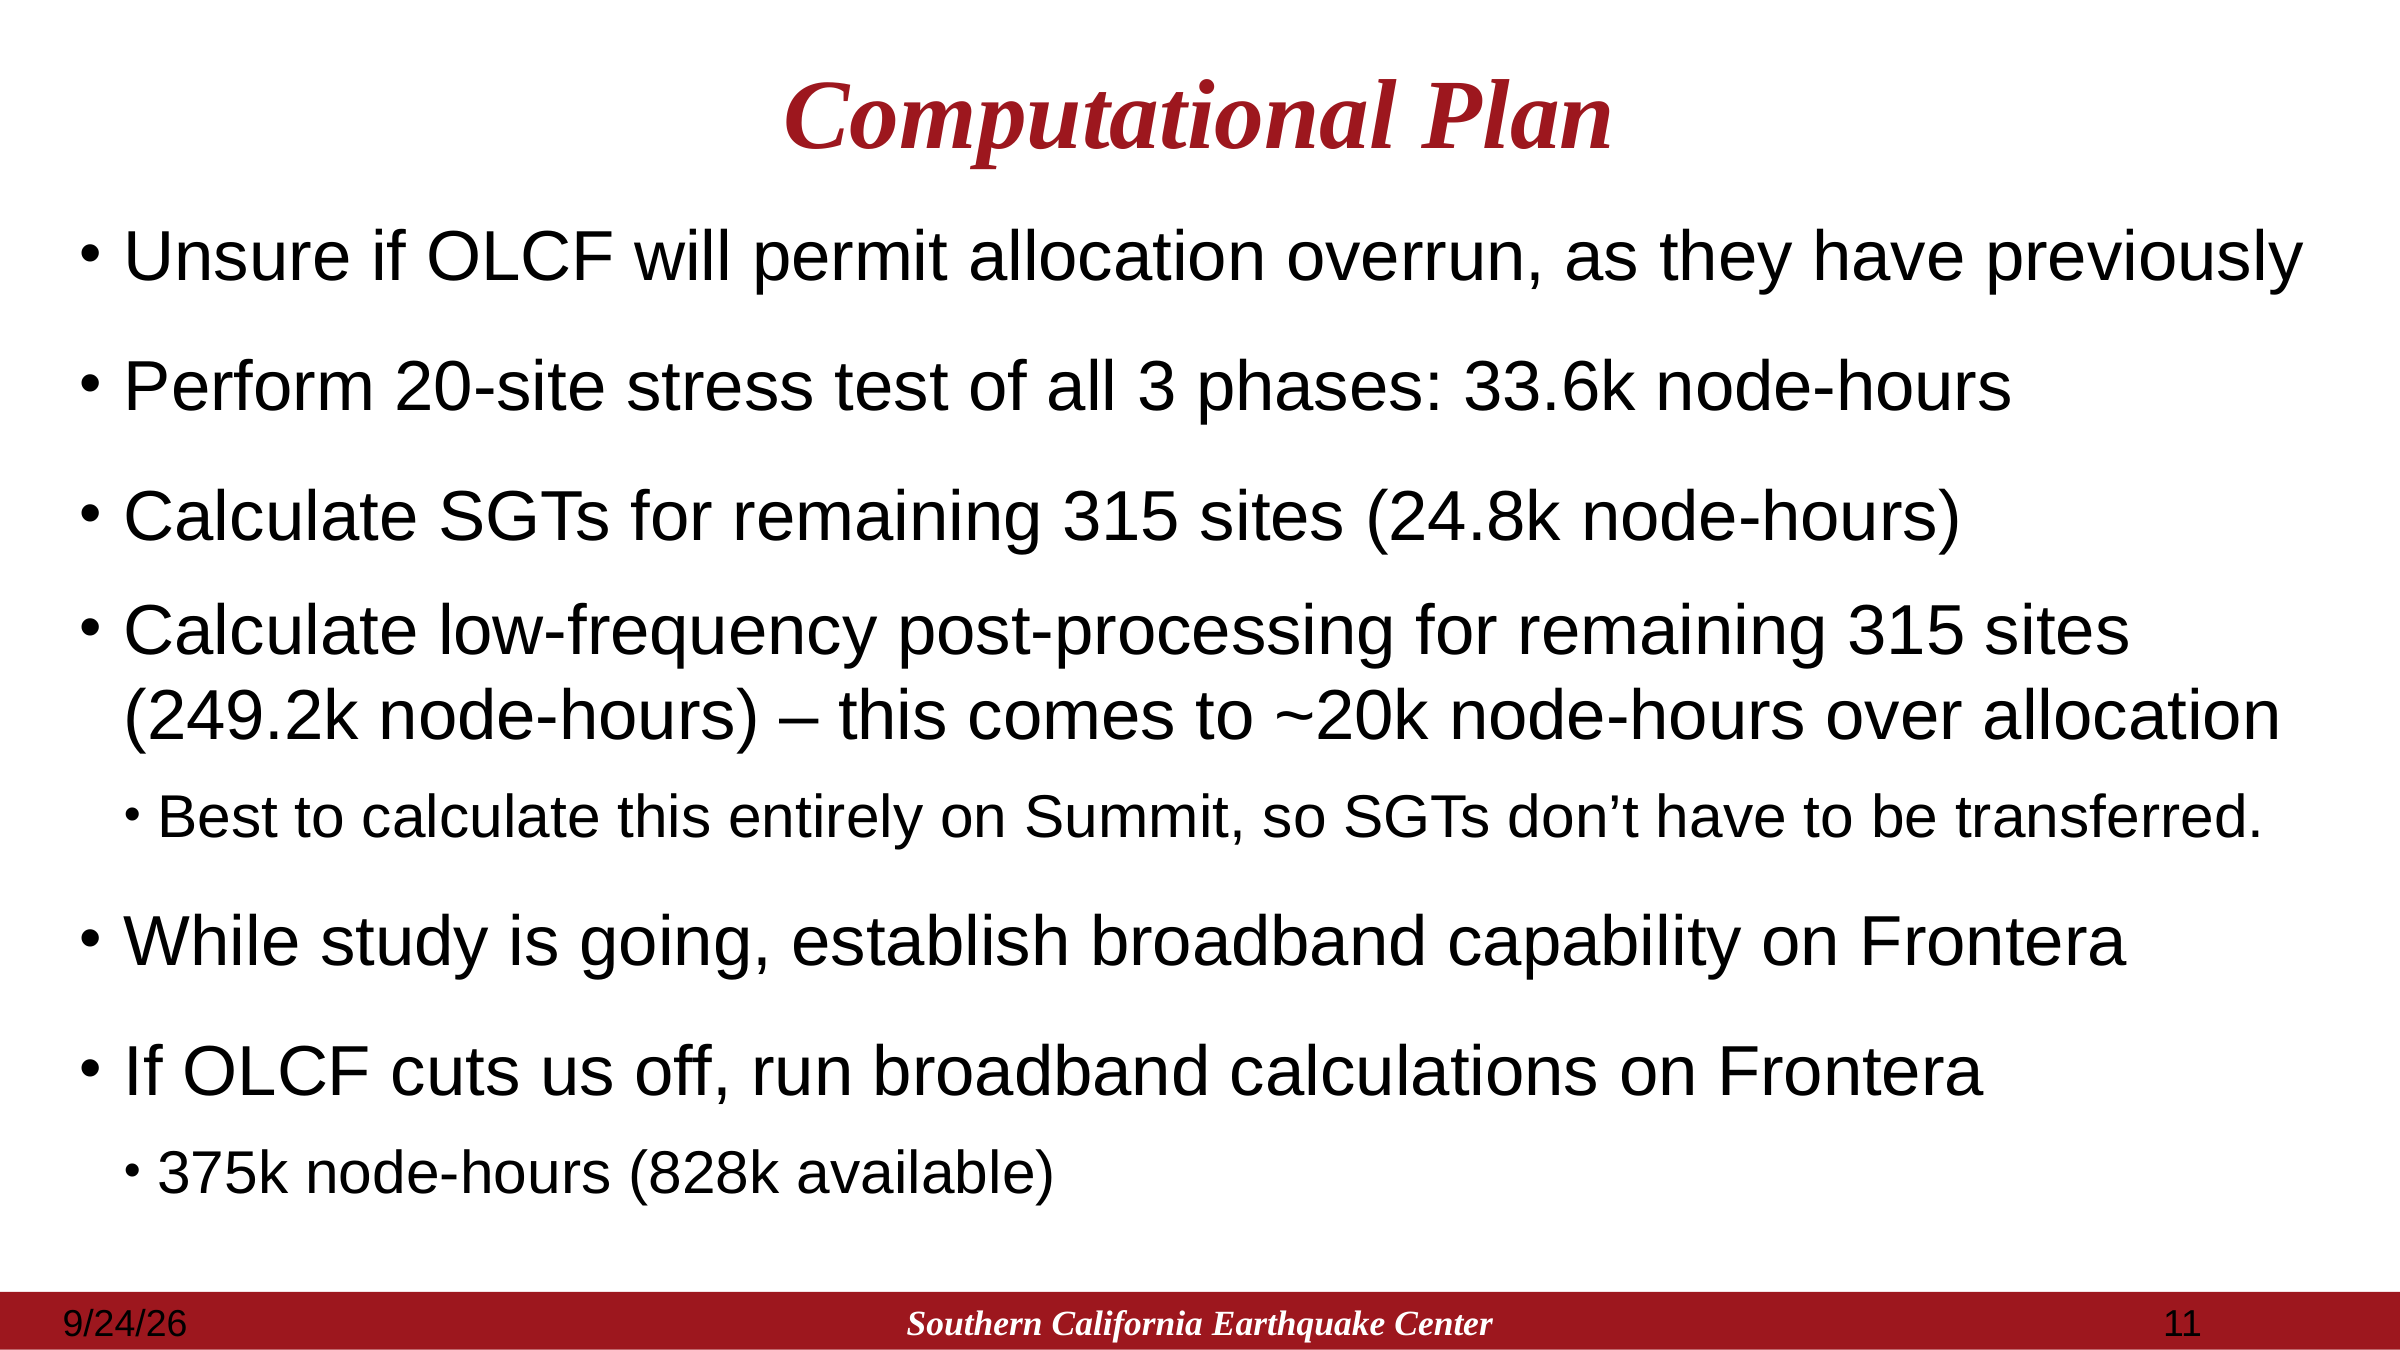

Computational Plan
Unsure if OLCF will permit allocation overrun, as they have previously
Perform 20-site stress test of all 3 phases: 33.6k node-hours
Calculate SGTs for remaining 315 sites (24.8k node-hours)
Calculate low-frequency post-processing for remaining 315 sites (249.2k node-hours) – this comes to ~20k node-hours over allocation
Best to calculate this entirely on Summit, so SGTs don’t have to be transferred.
While study is going, establish broadband capability on Frontera
If OLCF cuts us off, run broadband calculations on Frontera
375k node-hours (828k available)
Southern California Earthquake Center